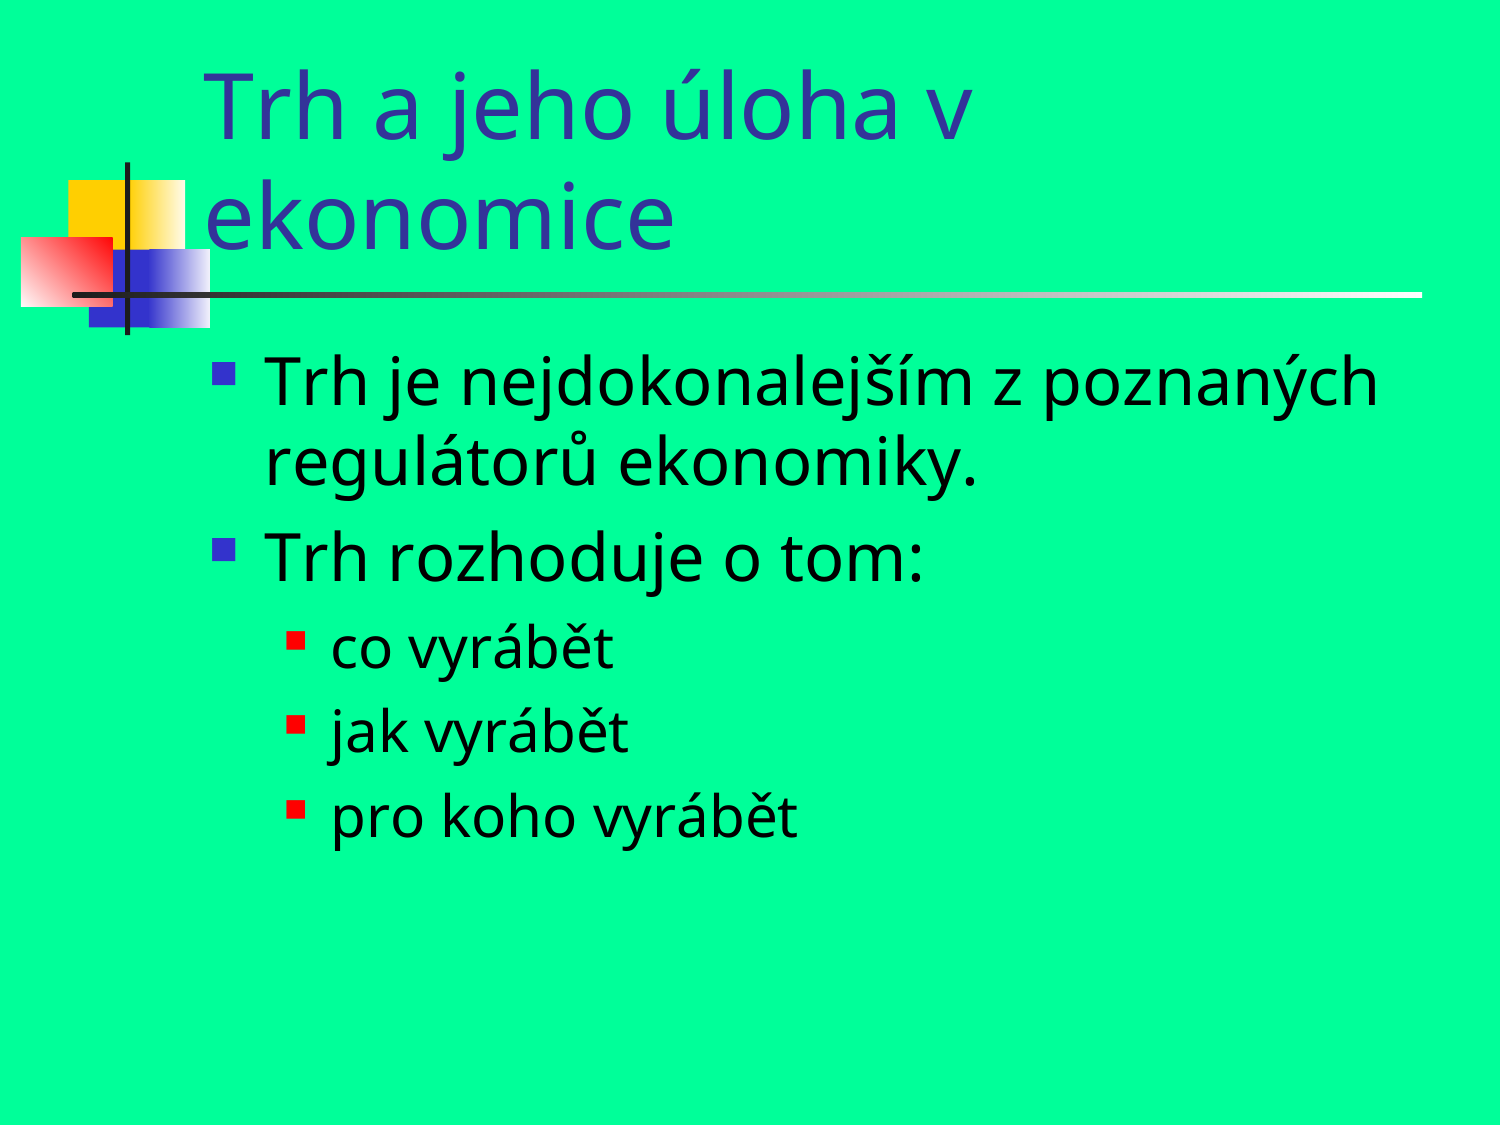

# Trh a jeho úloha v ekonomice
Trh je nejdokonalejším z poznaných regulátorů ekonomiky.
Trh rozhoduje o tom:
co vyrábět
jak vyrábět
pro koho vyrábět